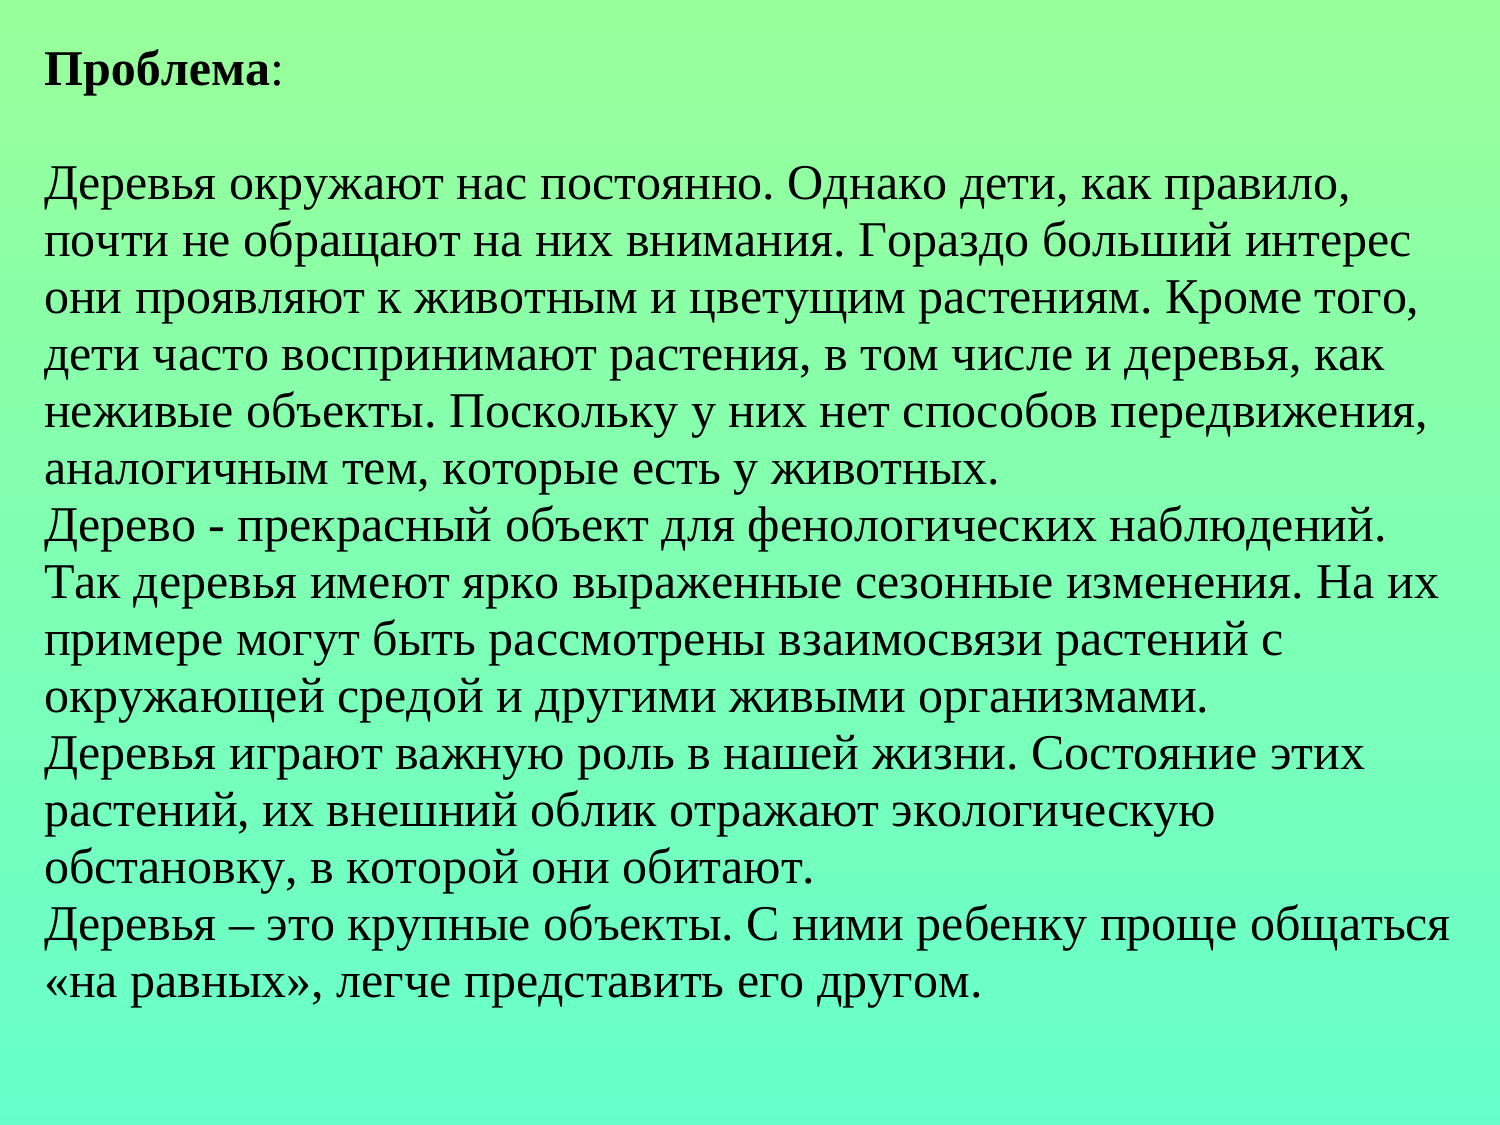

Проблема:
Деревья окружают нас постоянно. Однако дети, как правило, почти не обращают на них внимания. Гораздо больший интерес они проявляют к животным и цветущим растениям. Кроме того, дети часто воспринимают растения, в том числе и деревья, как неживые объекты. Поскольку у них нет способов передвижения, аналогичным тем, которые есть у животных.
Дерево - прекрасный объект для фенологических наблюдений. Так деревья имеют ярко выраженные сезонные изменения. На их примере могут быть рассмотрены взаимосвязи растений с окружающей средой и другими живыми организмами.
Деревья играют важную роль в нашей жизни. Состояние этих растений, их внешний облик отражают экологическую обстановку, в которой они обитают.
Деревья – это крупные объекты. С ними ребенку проще общаться «на равных», легче представить его другом.